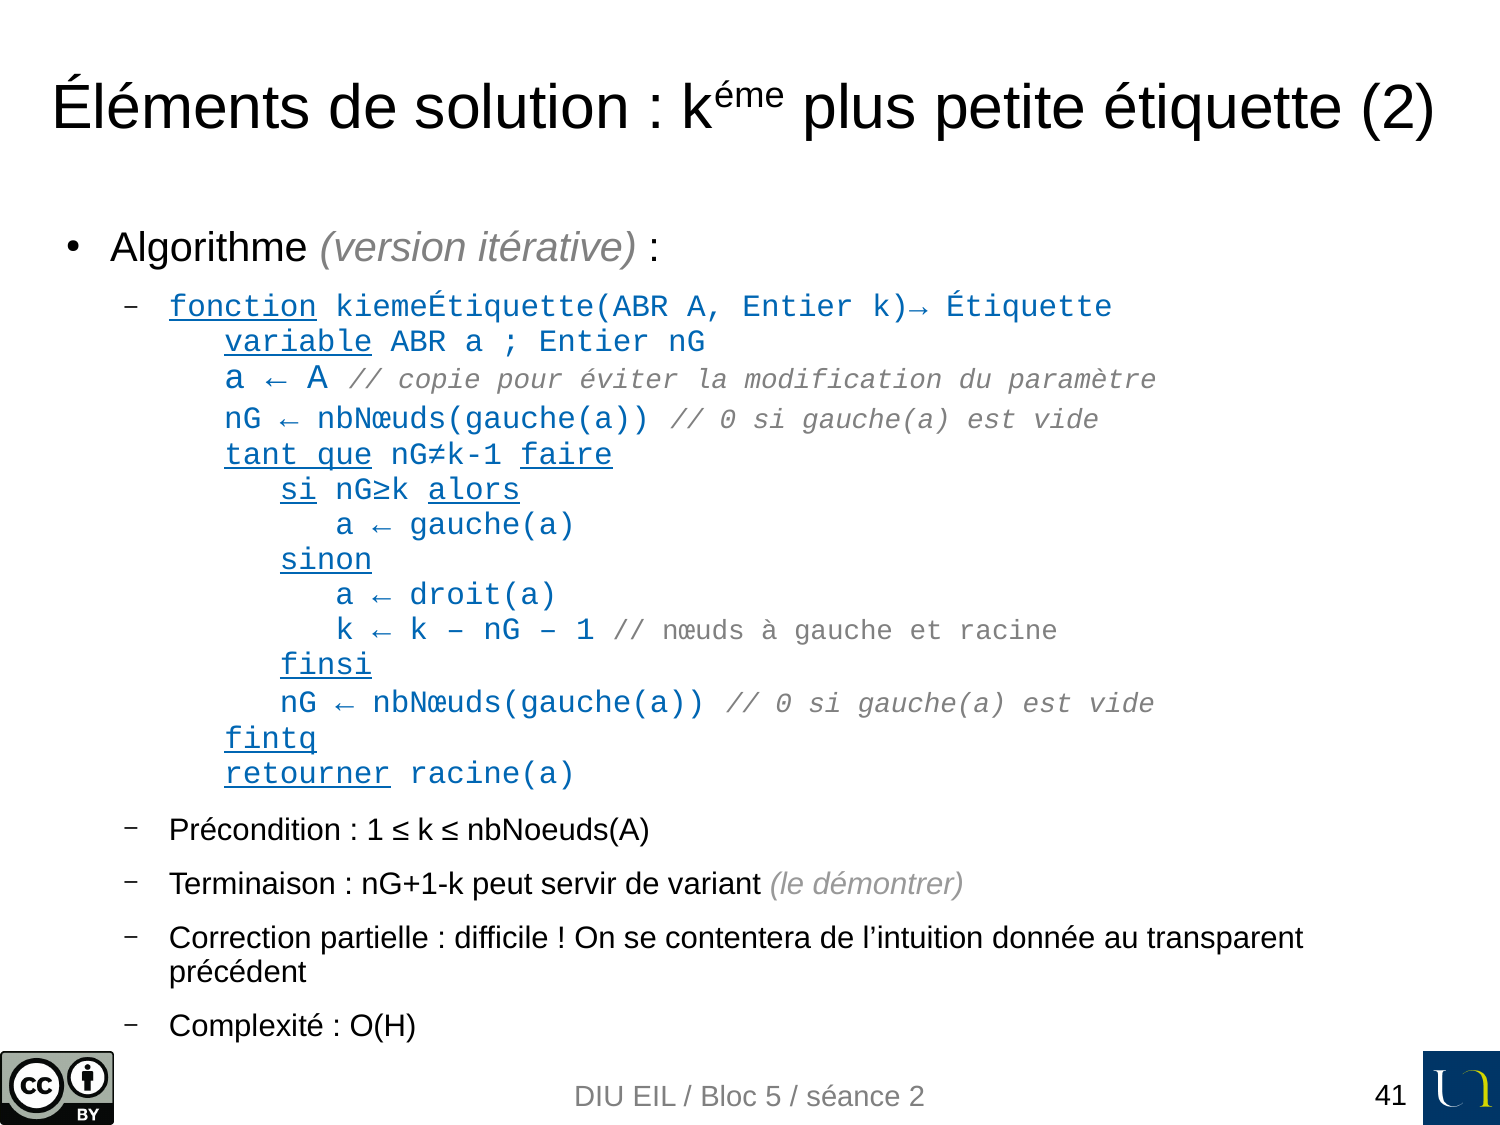

# Éléments de solution : kéme plus petite étiquette (2)
Algorithme (version itérative) :
fonction kiemeÉtiquette(ABR A, Entier k)→ Étiquette
 variable ABR a ; Entier nG
 a ← A // copie pour éviter la modification du paramètre
 nG ← nbNœuds(gauche(a)) // 0 si gauche(a) est vide
 tant que nG≠k-1 faire
 si nG≥k alors
 a ← gauche(a)
 sinon
 a ← droit(a)
 k ← k – nG – 1 // nœuds à gauche et racine
 finsi
 nG ← nbNœuds(gauche(a)) // 0 si gauche(a) est vide
 fintq
 retourner racine(a)
Précondition : 1 ≤ k ≤ nbNoeuds(A)
Terminaison : nG+1-k peut servir de variant (le démontrer)
Correction partielle : difficile ! On se contentera de l’intuition donnée au transparent précédent
Complexité : O(H)
41